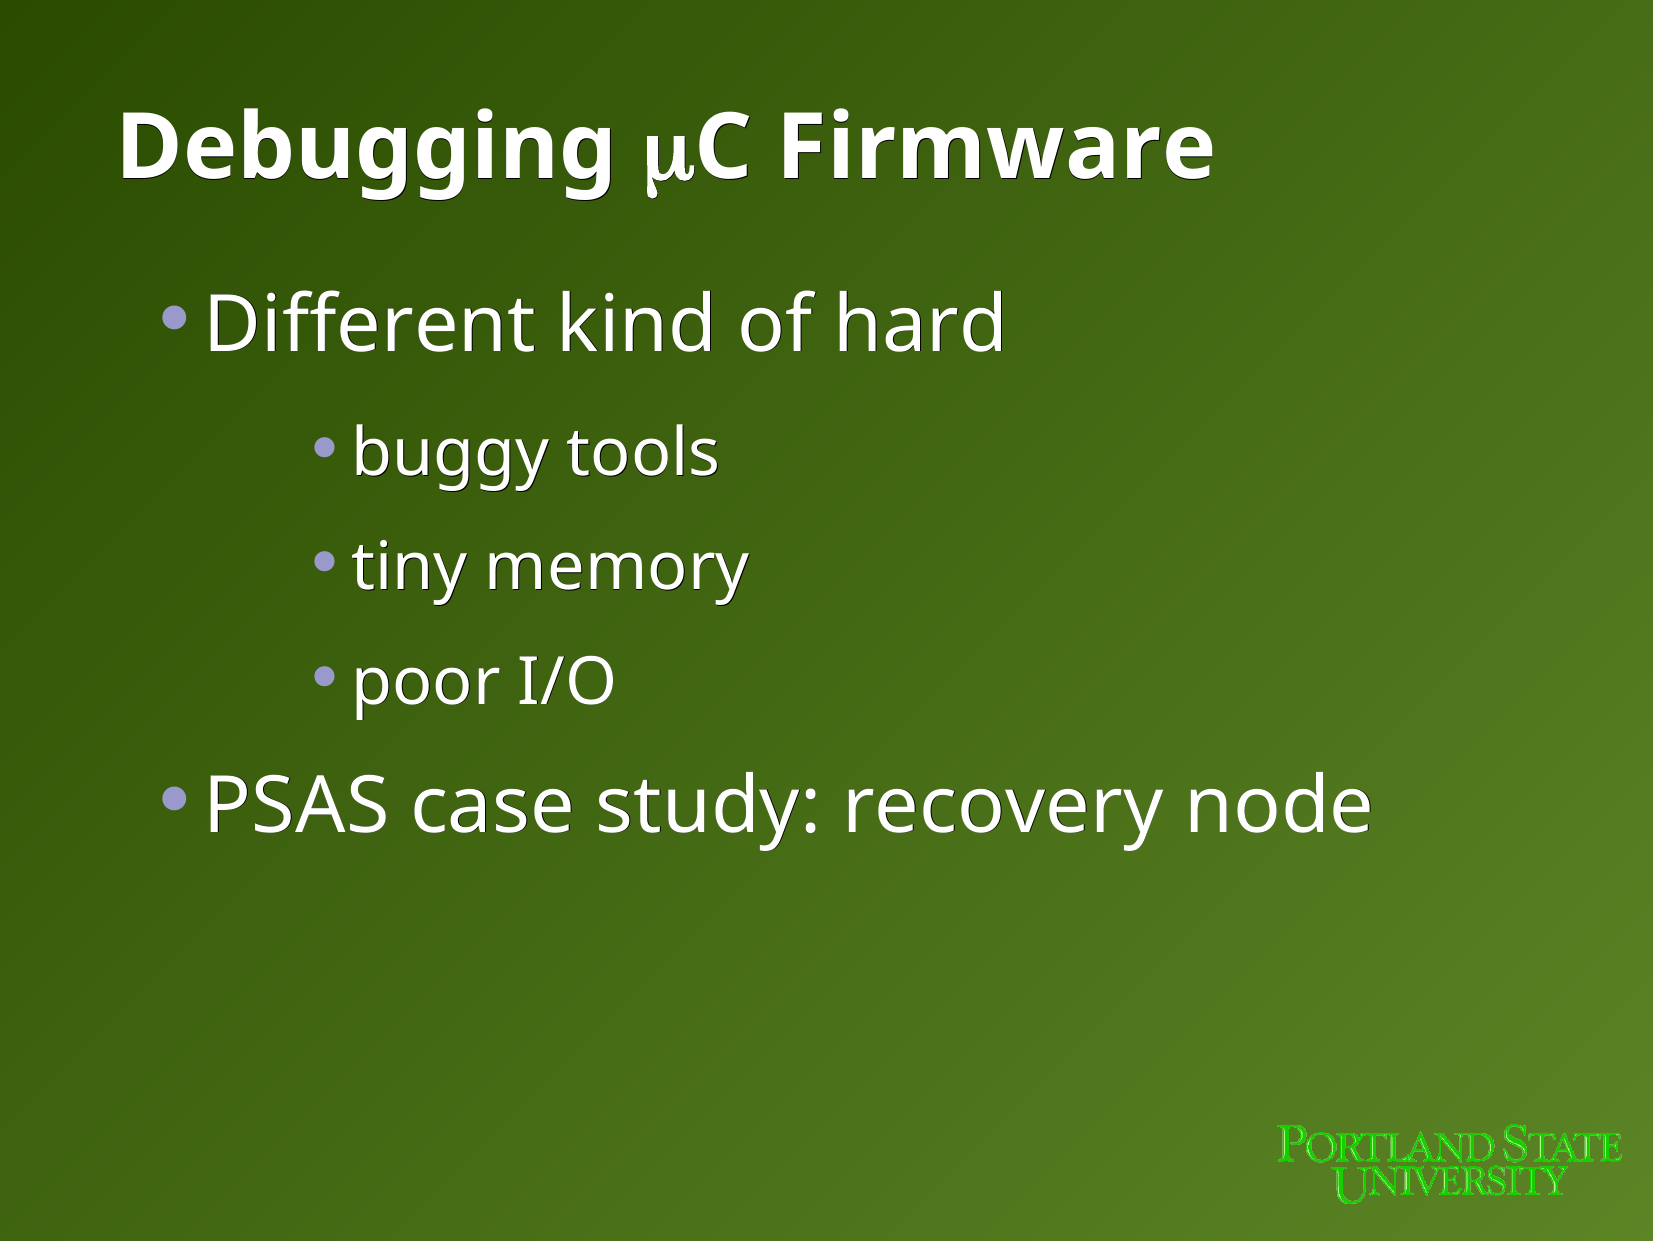

# Debugging C Firmware
Different kind of hard
buggy tools
tiny memory
poor I/O
PSAS case study: recovery node